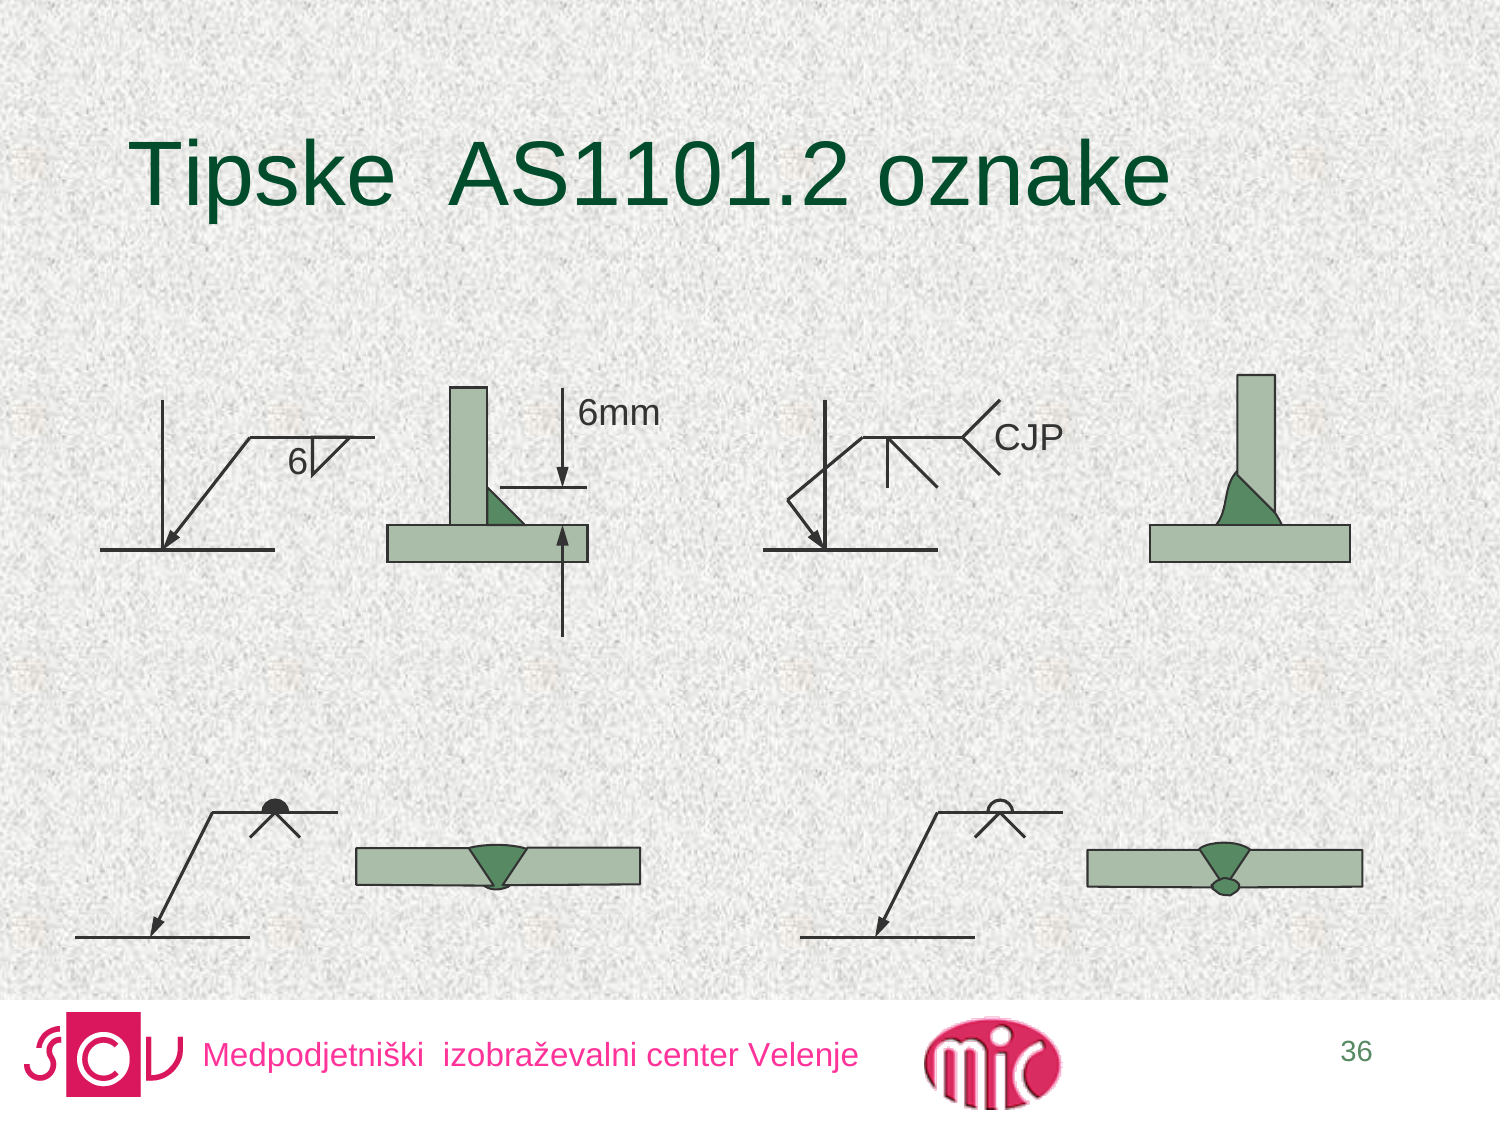

# Tipske AS1101.2 oznake
6mm
CJP
6